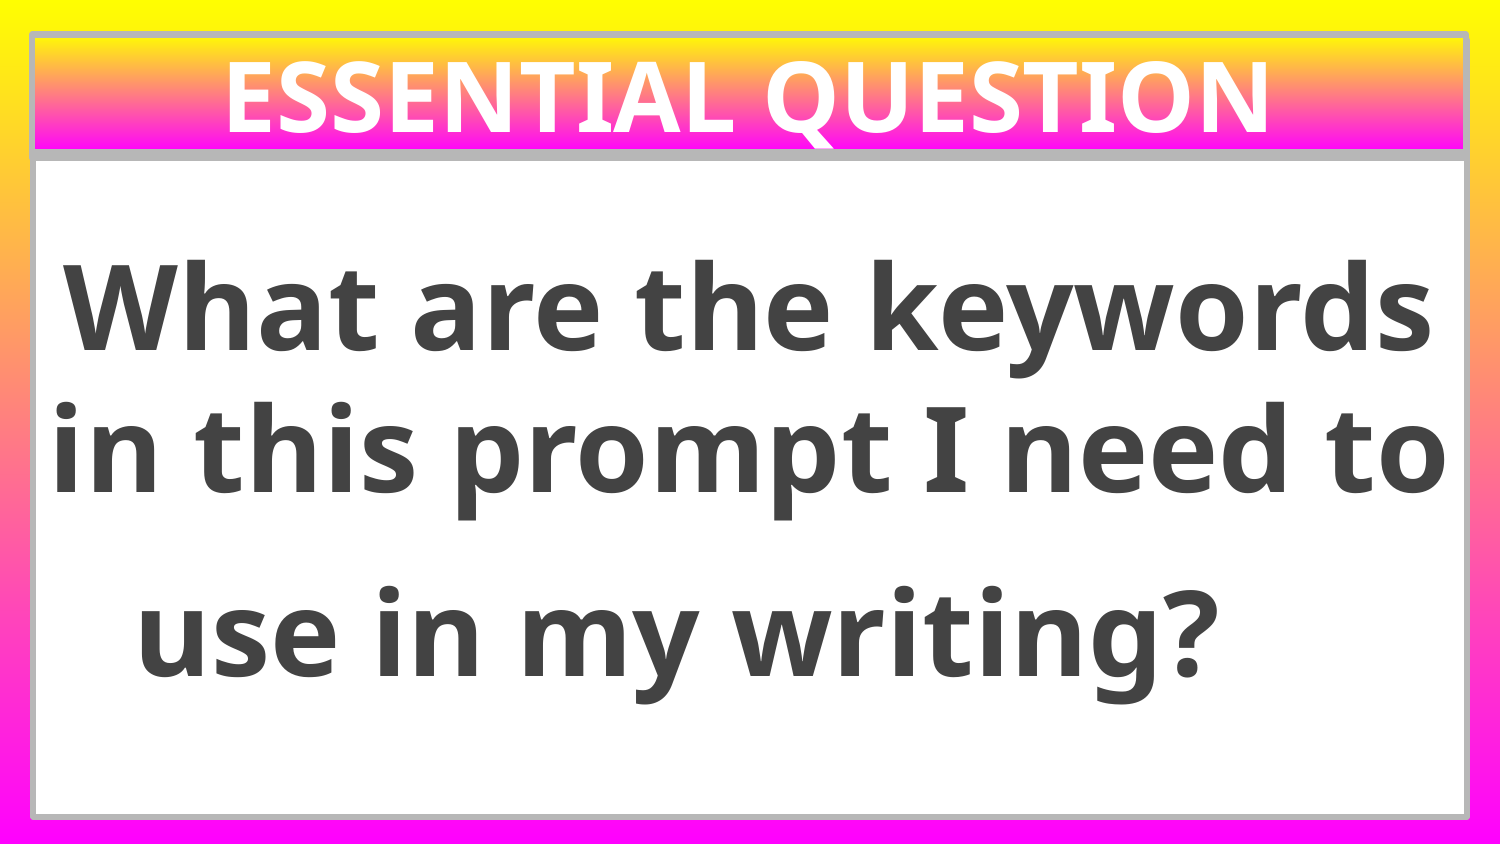

ESSENTIAL QUESTION
What are the keywords in this prompt I need to use in my writing?